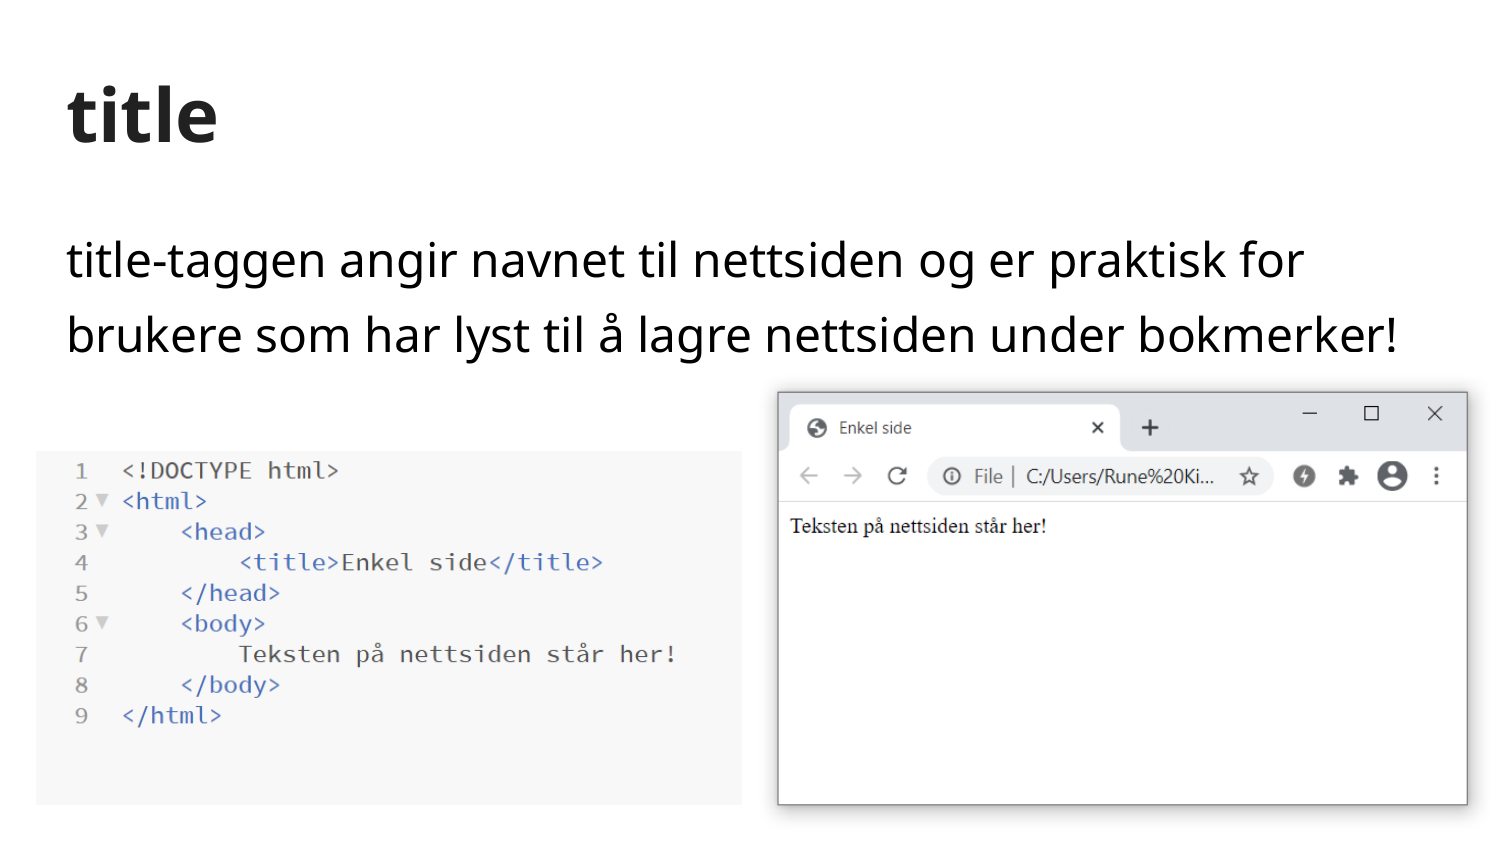

# title
title-taggen angir navnet til nettsiden og er praktisk for brukere som har lyst til å lagre nettsiden under bokmerker!